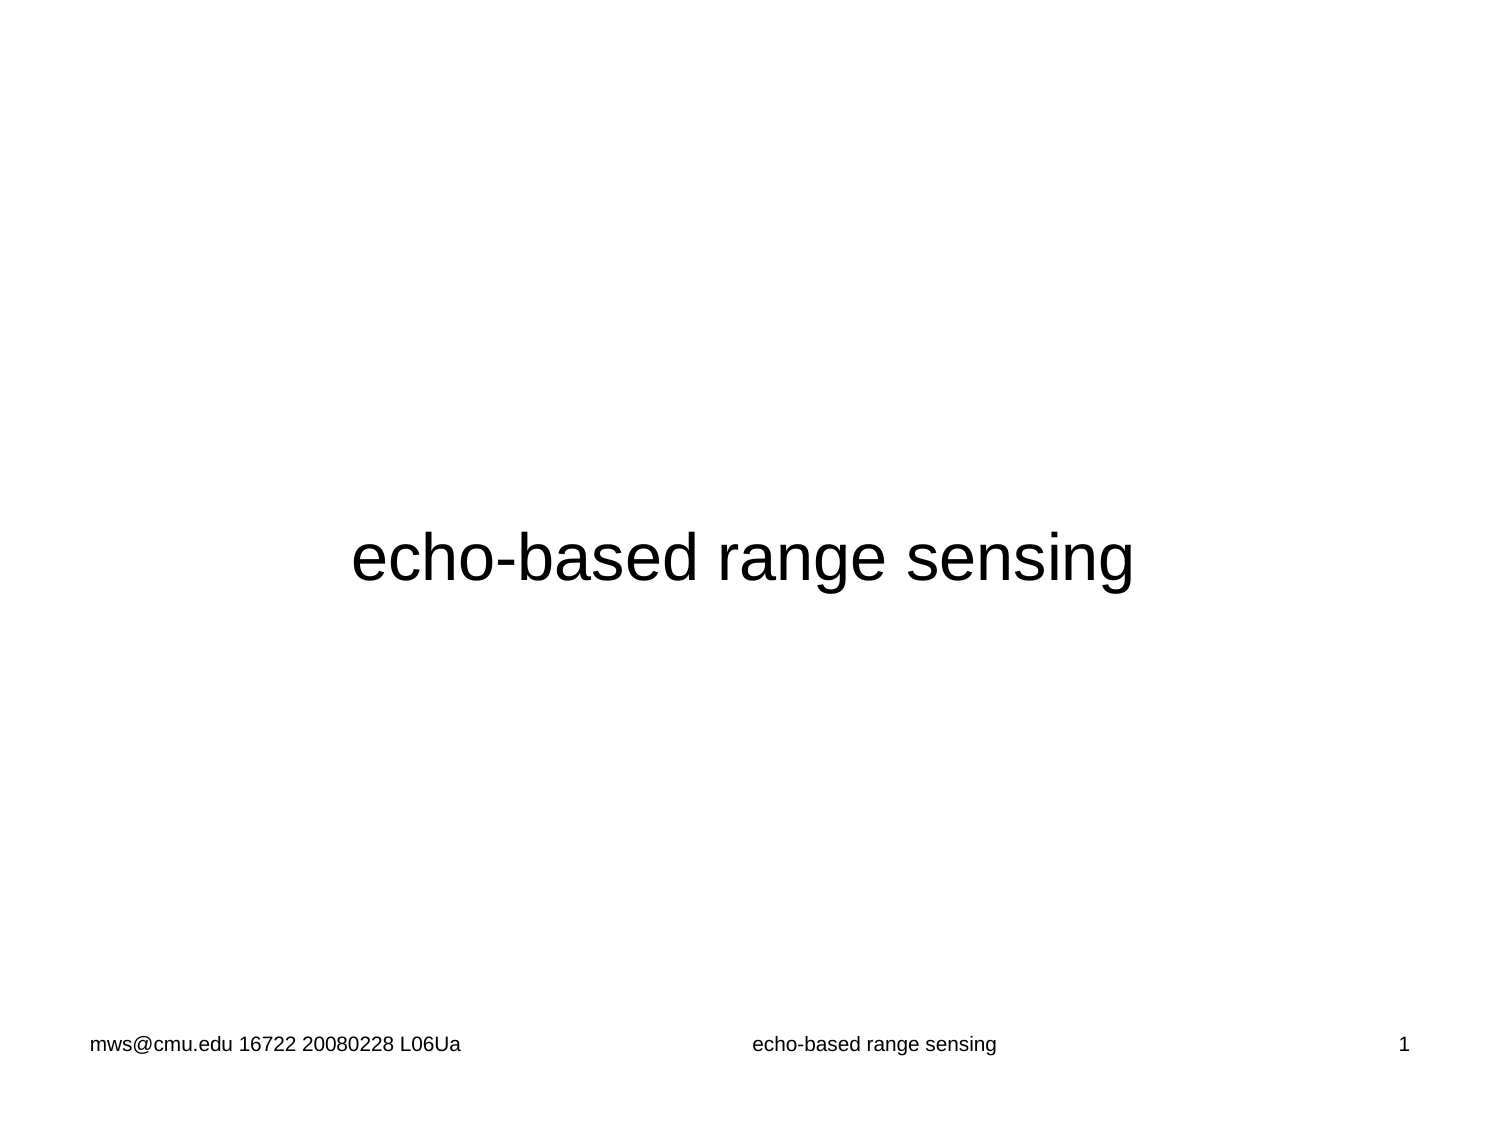

echo-based range sensing
mws@cmu.edu 16722 20080228 L06Ua
echo-based range sensing
1